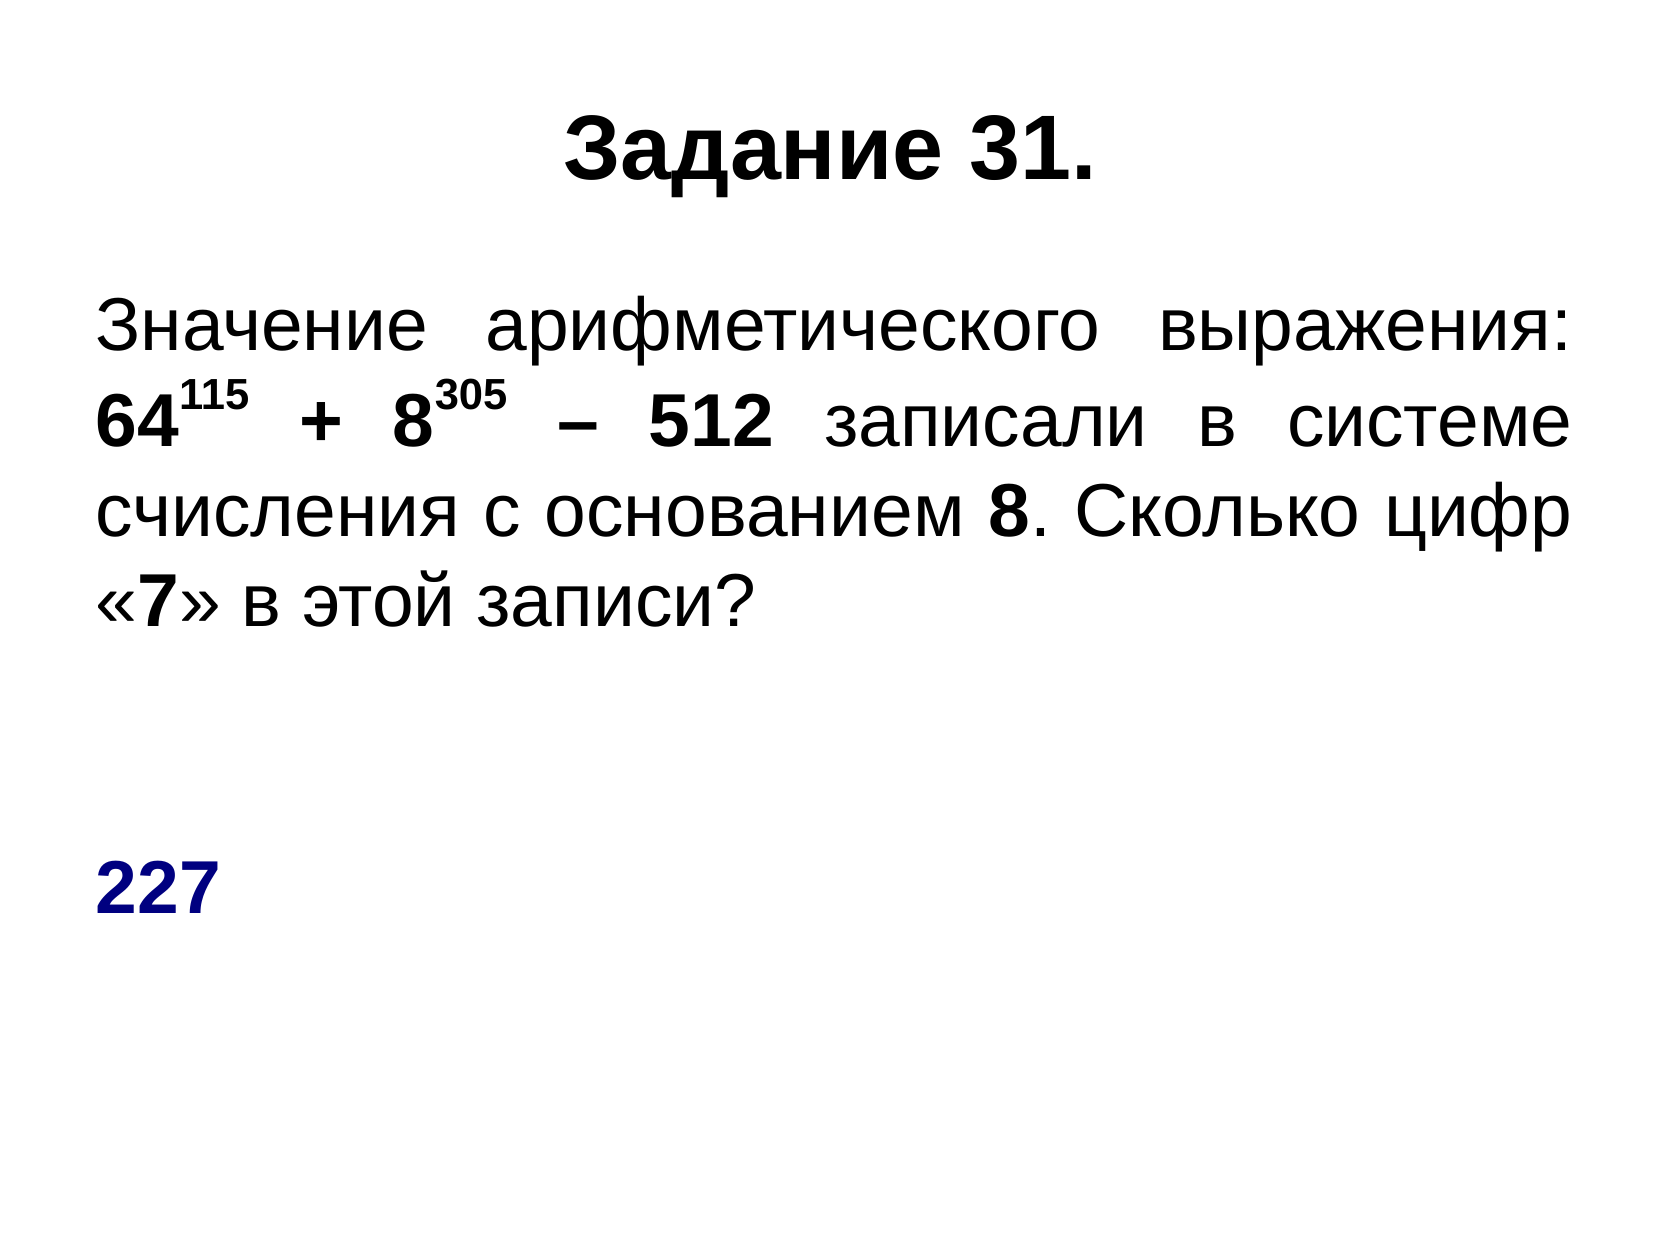

# Задание 31.
Значение арифметического выражения: 64115 + 8305 – 512 записали в системе счисления с основанием 8. Сколько цифр «7» в этой записи?
227